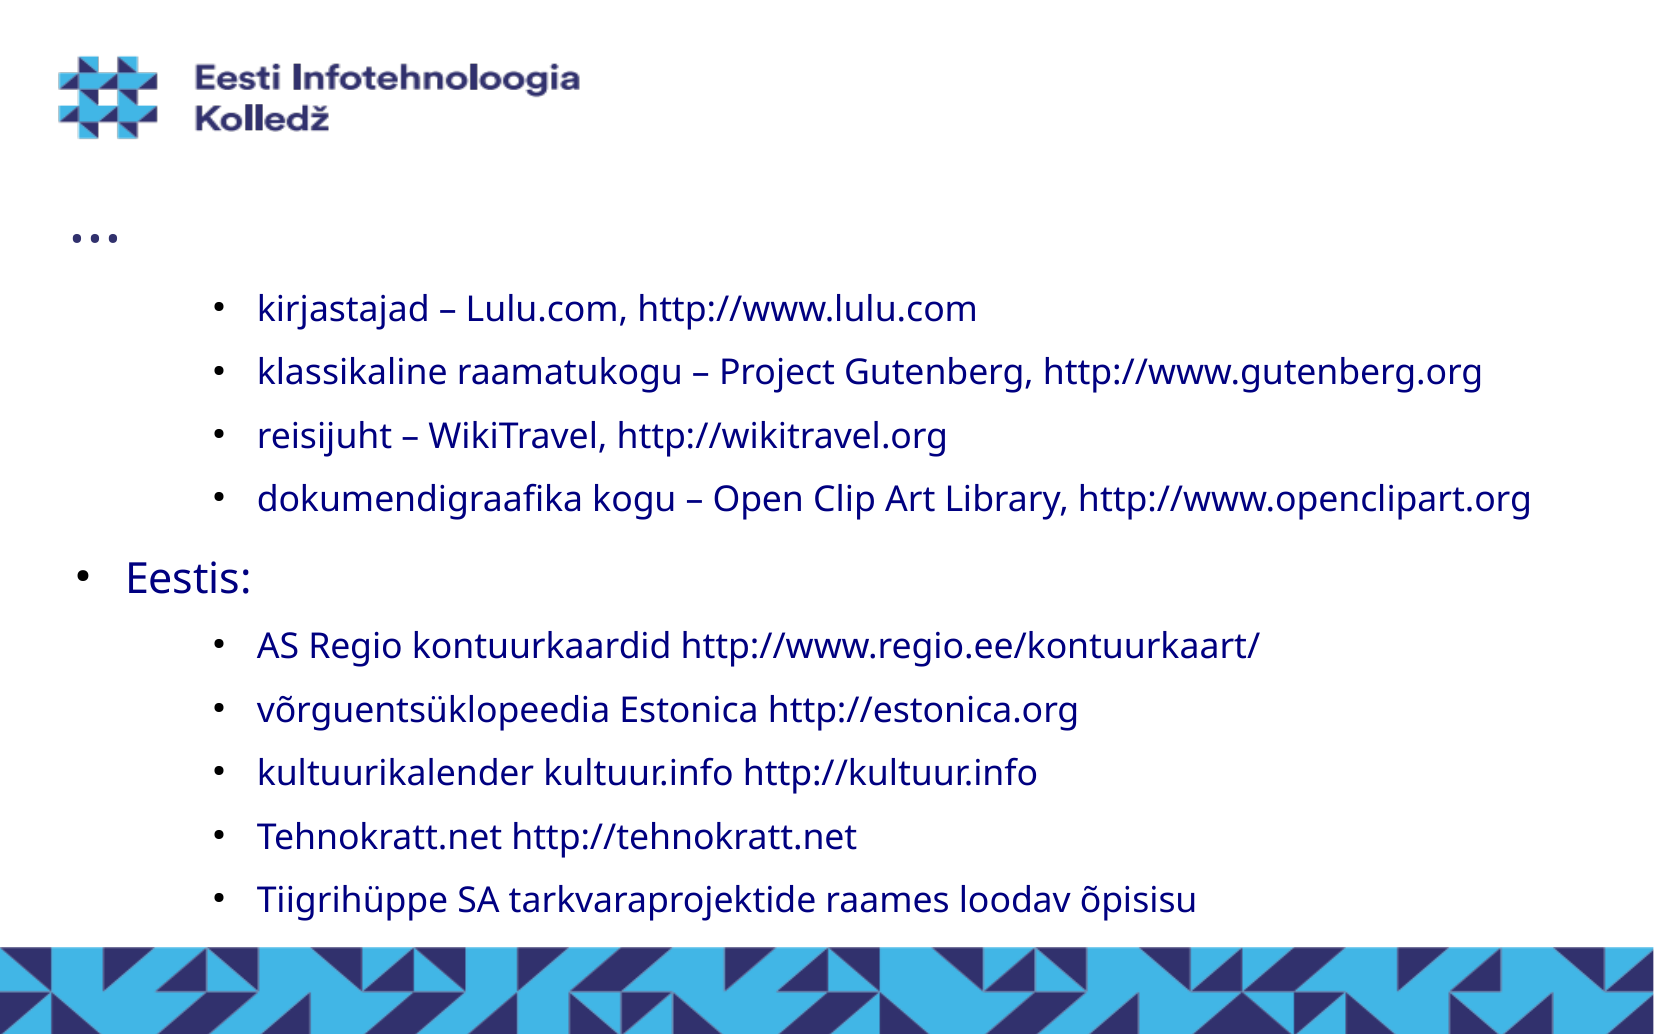

# ...
kirjastajad – Lulu.com, http://www.lulu.com
klassikaline raamatukogu – Project Gutenberg, http://www.gutenberg.org
reisijuht – WikiTravel, http://wikitravel.org
dokumendigraafika kogu – Open Clip Art Library, http://www.openclipart.org
Eestis:
AS Regio kontuurkaardid http://www.regio.ee/kontuurkaart/
võrguentsüklopeedia Estonica http://estonica.org
kultuurikalender kultuur.info http://kultuur.info
Tehnokratt.net http://tehnokratt.net
Tiigrihüppe SA tarkvaraprojektide raames loodav õpisisu